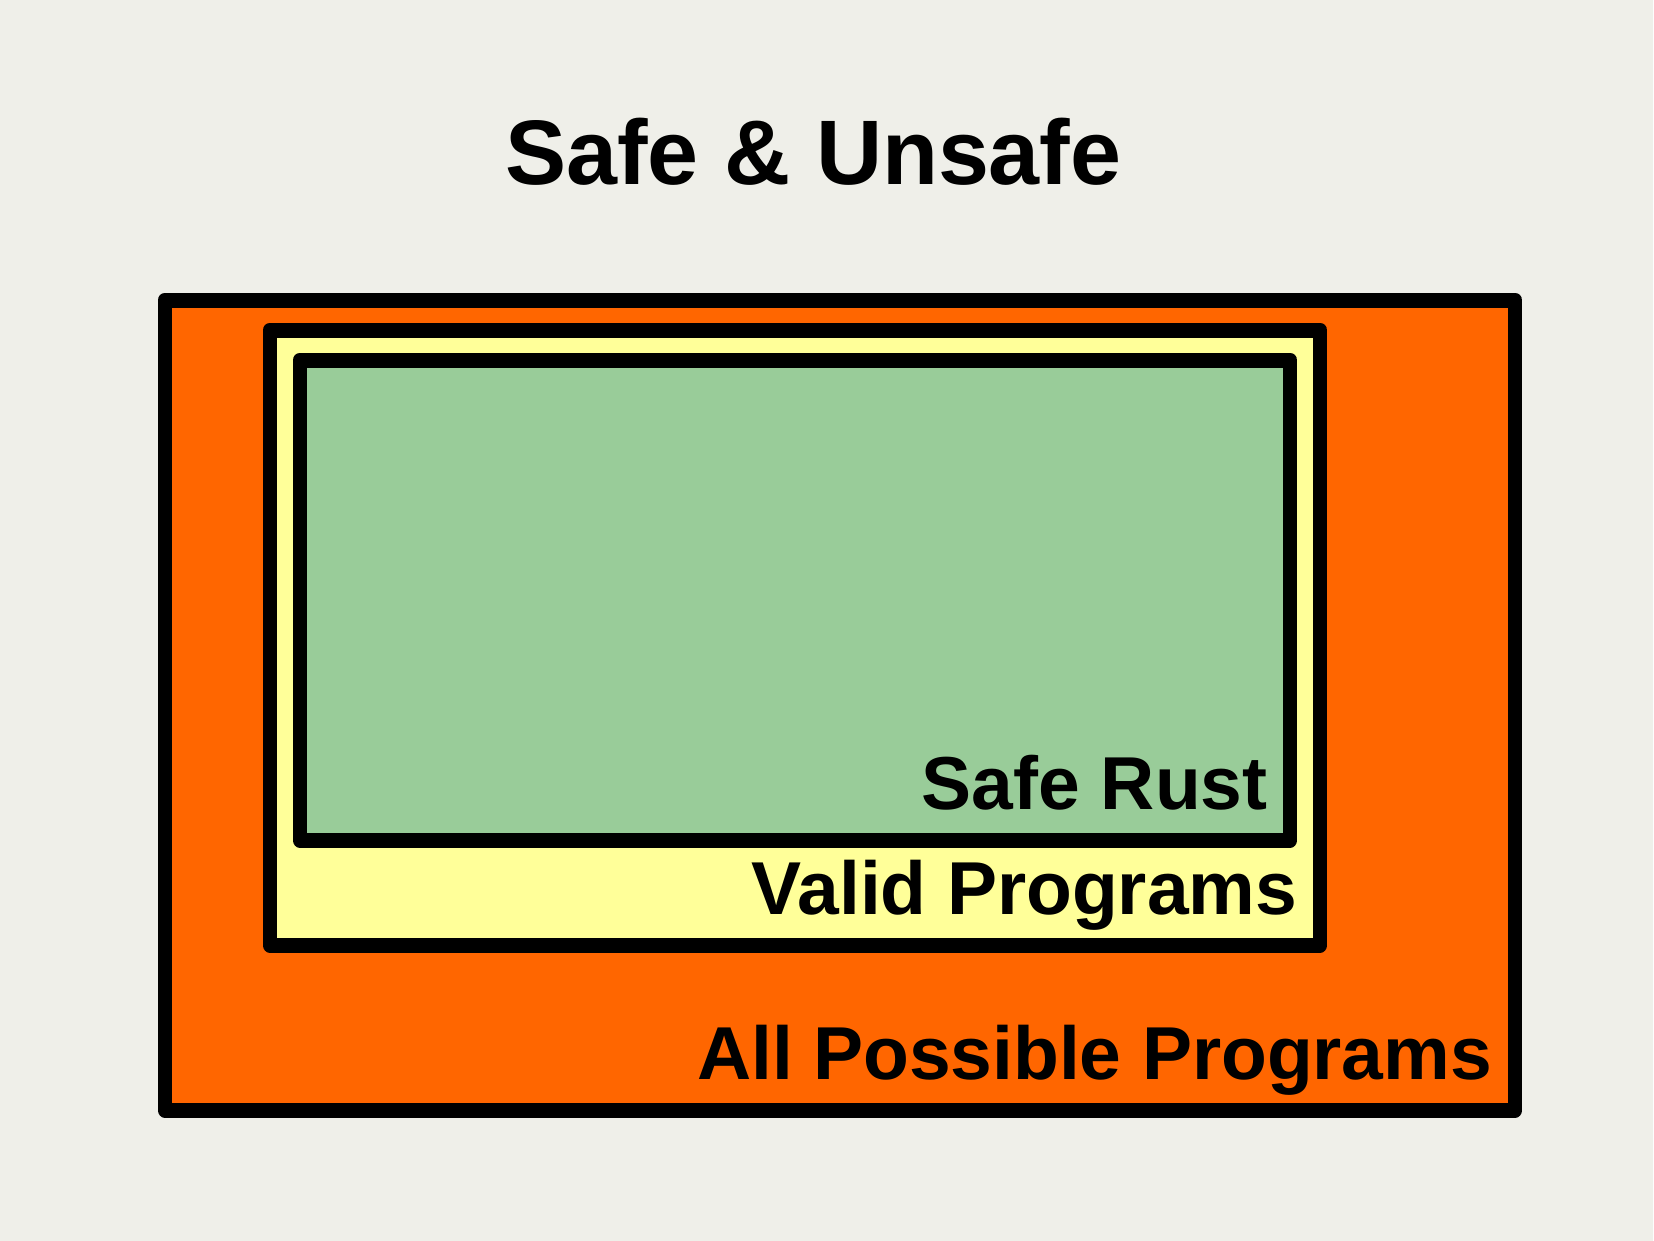

# Safe & Unsafe
All Possible Programs
Valid Programs
Safe Rust